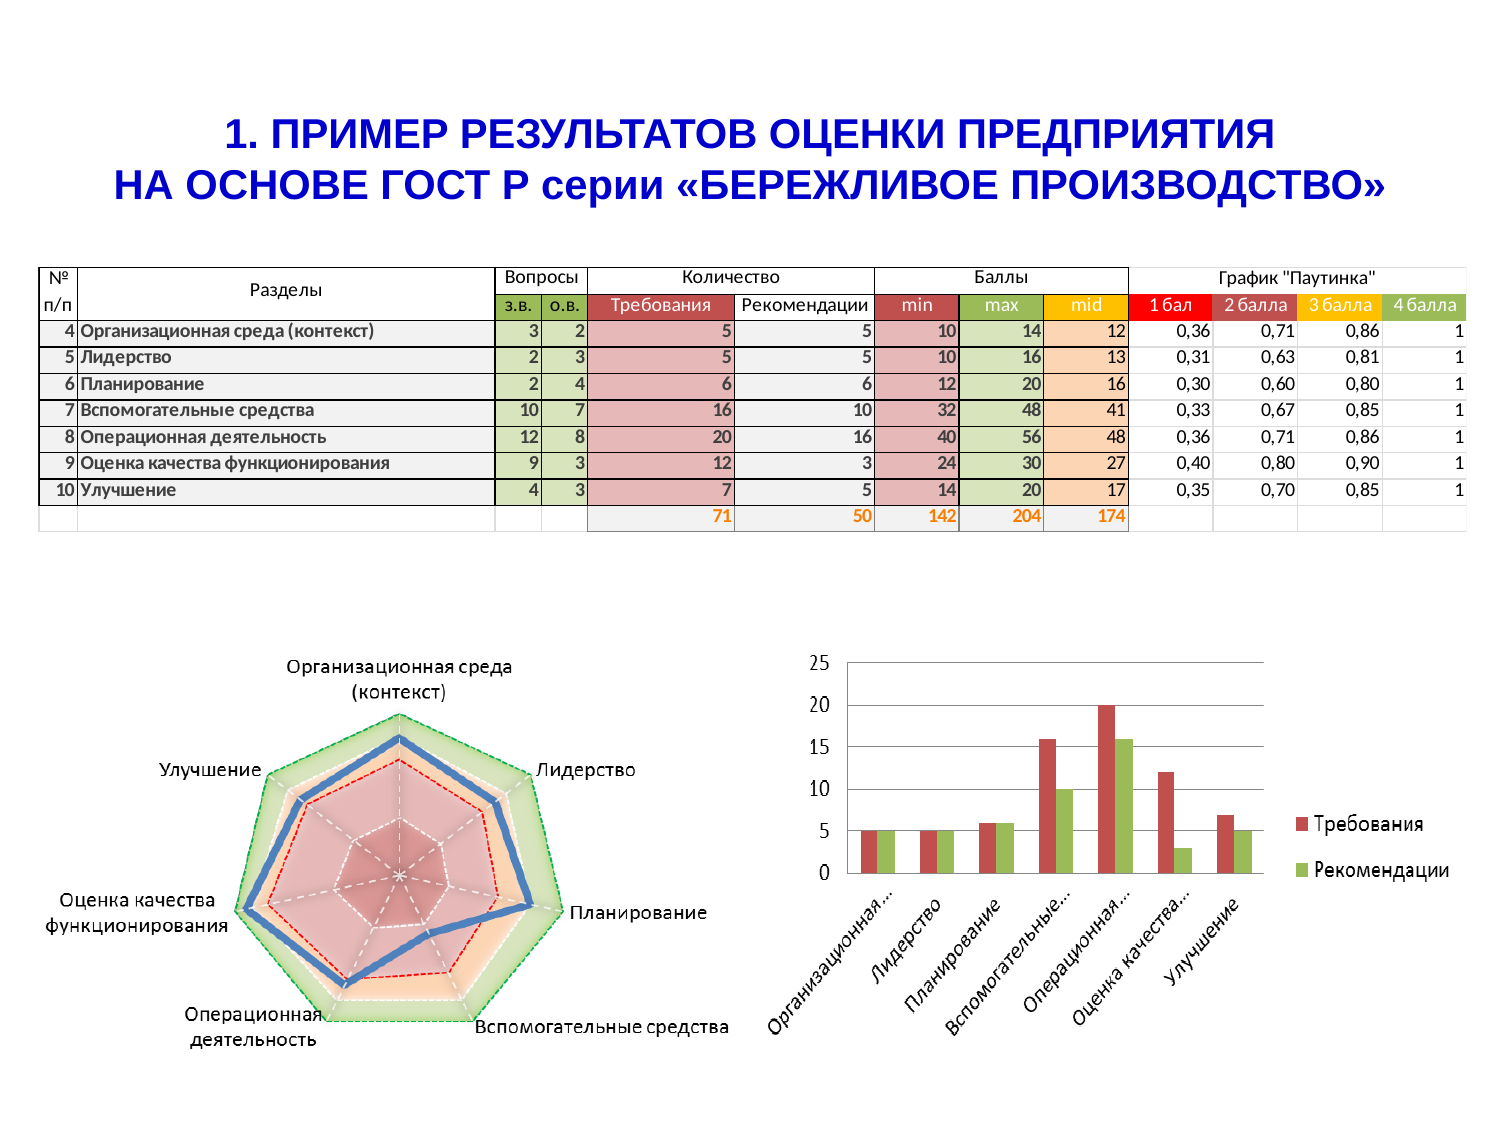

1. ПРИМЕР РЕЗУЛЬТАТОВ ОЦЕНКИ ПРЕДПРИЯТИЯ
НА ОСНОВЕ ГОСТ Р серии «БЕРЕЖЛИВОЕ ПРОИЗВОДСТВО»